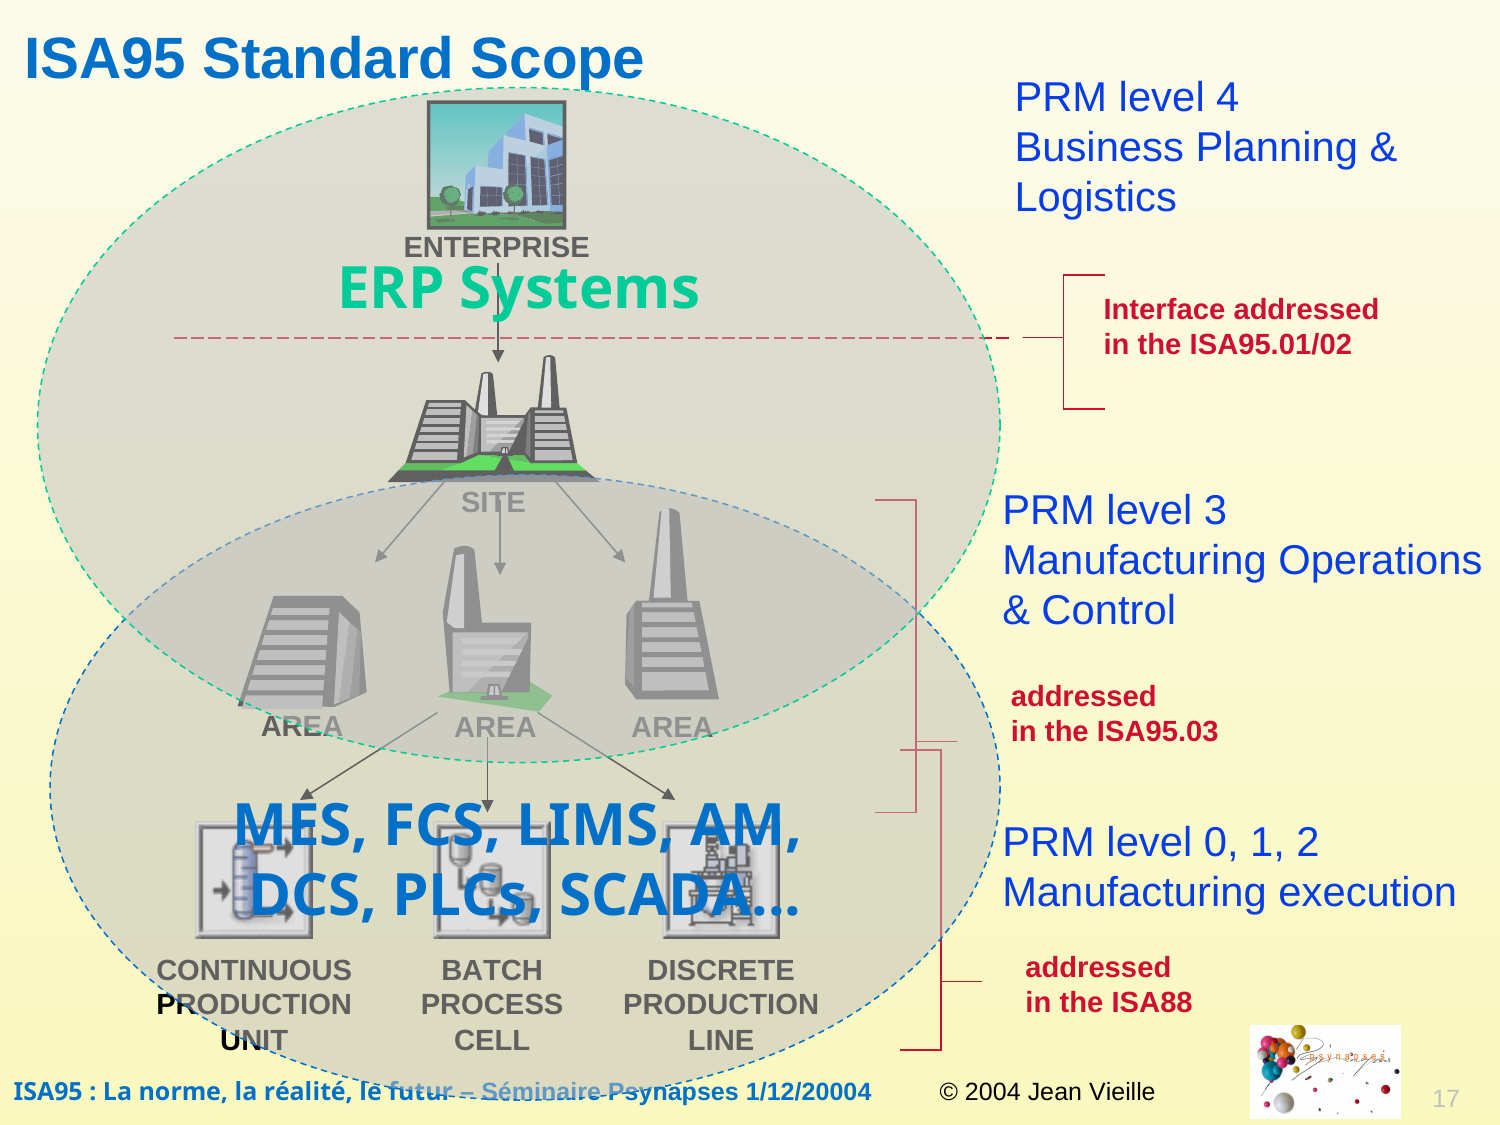

# ISA95 Standard Scope
PRM level 4
Business Planning & Logistics
ERP Systems
ENTERPRISE
Interface addressed
in the ISA95.01/02
addressed
in the ISA95.03
addressed
in the ISA88
SITE
MES, FCS, LIMS, AM,
DCS, PLCs, SCADA...
PRM level 3 Manufacturing Operations & Control
AREA
AREA
AREA
BATCH
PROCESS
CELL
PRM level 0, 1, 2 Manufacturing execution
CONTINUOUS
PRODUCTION
UNIT
DISCRETE
PRODUCTION
LINE